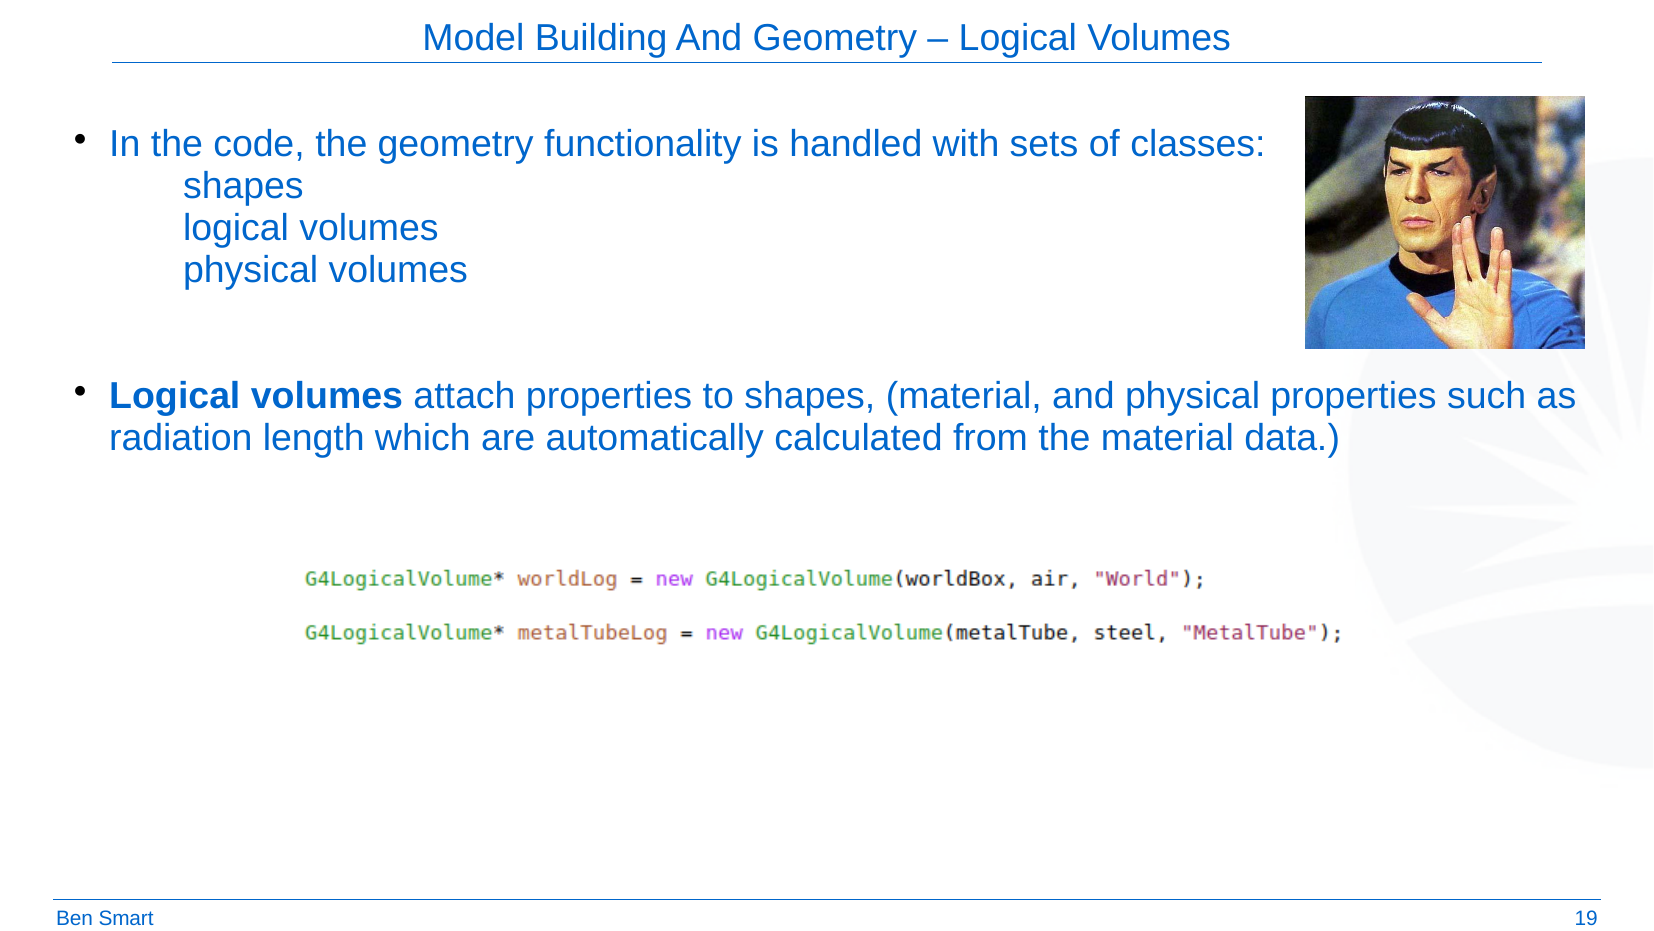

Model Building And Geometry – Logical Volumes
In the code, the geometry functionality is handled with sets of classes:
	shapes
	logical volumes
	physical volumes
Logical volumes attach properties to shapes, (material, and physical properties such as radiation length which are automatically calculated from the material data.)
Ben Smart